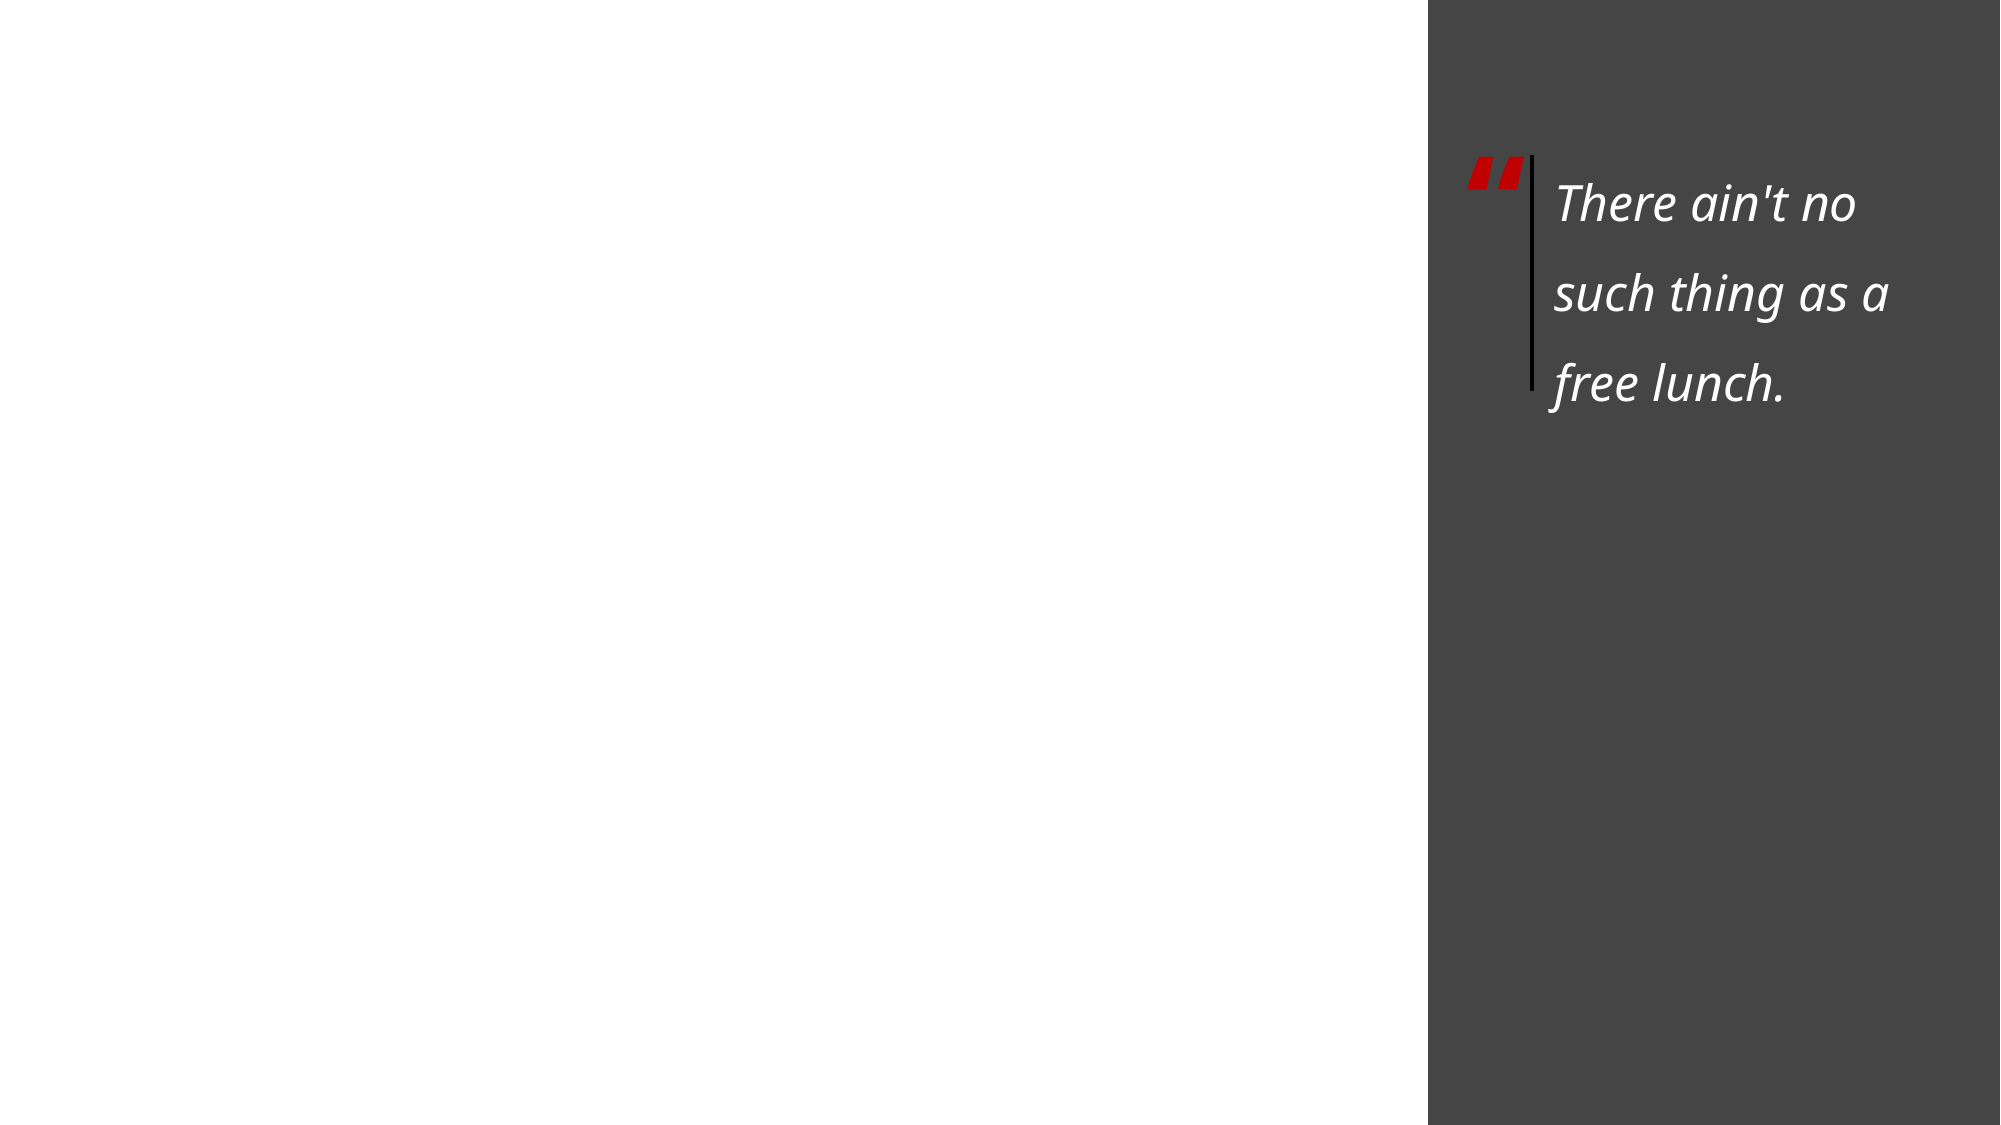

“
There ain't no such thing as a free lunch.